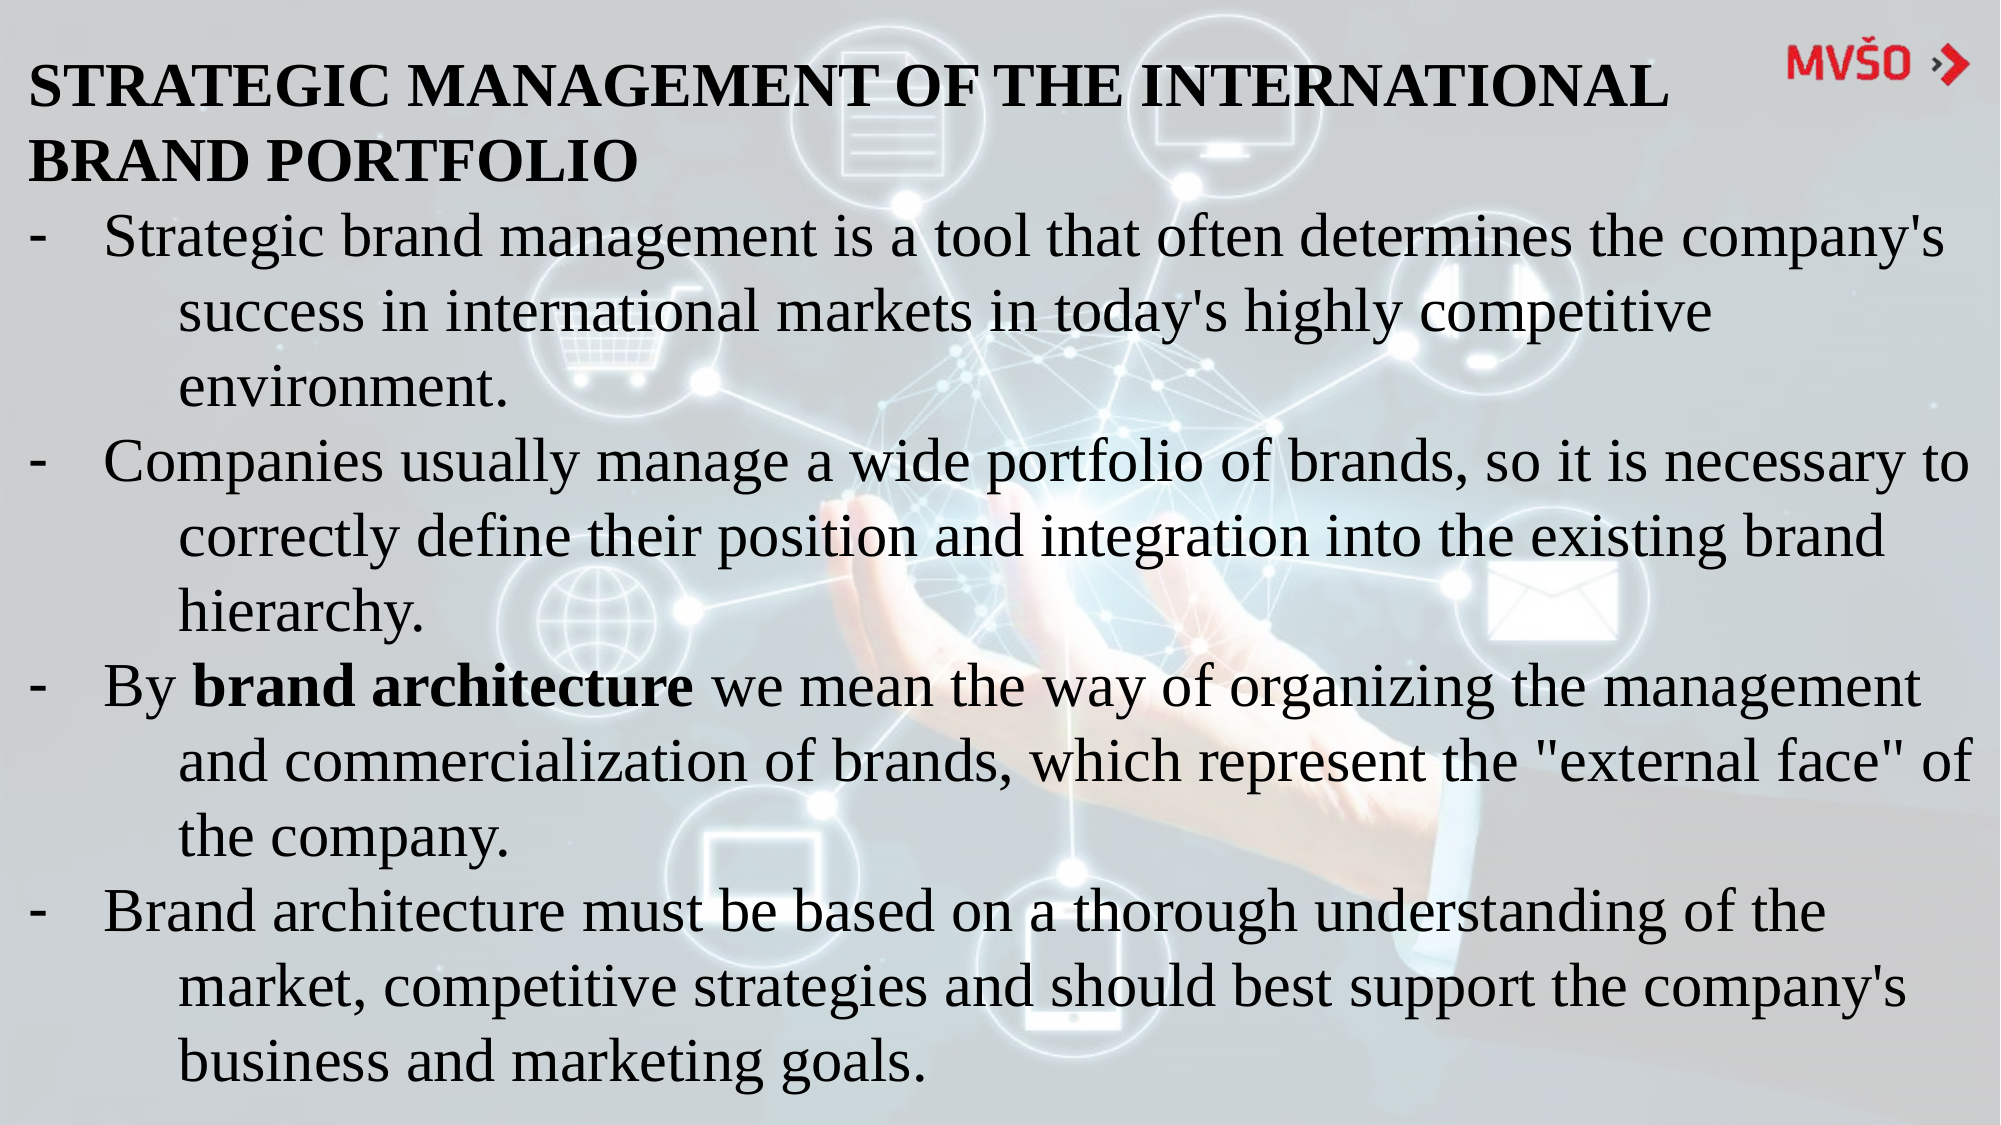

STRATEGIC MANAGEMENT OF THE INTERNATIONAL
BRAND PORTFOLIO
Strategic brand management is a tool that often determines the company's success in international markets in today's highly competitive environment.
Companies usually manage a wide portfolio of brands, so it is necessary to correctly define their position and integration into the existing brand hierarchy.
By brand architecture we mean the way of organizing the management and commercialization of brands, which represent the "external face" of the company.
Brand architecture must be based on a thorough understanding of the market, competitive strategies and should best support the company's business and marketing goals.